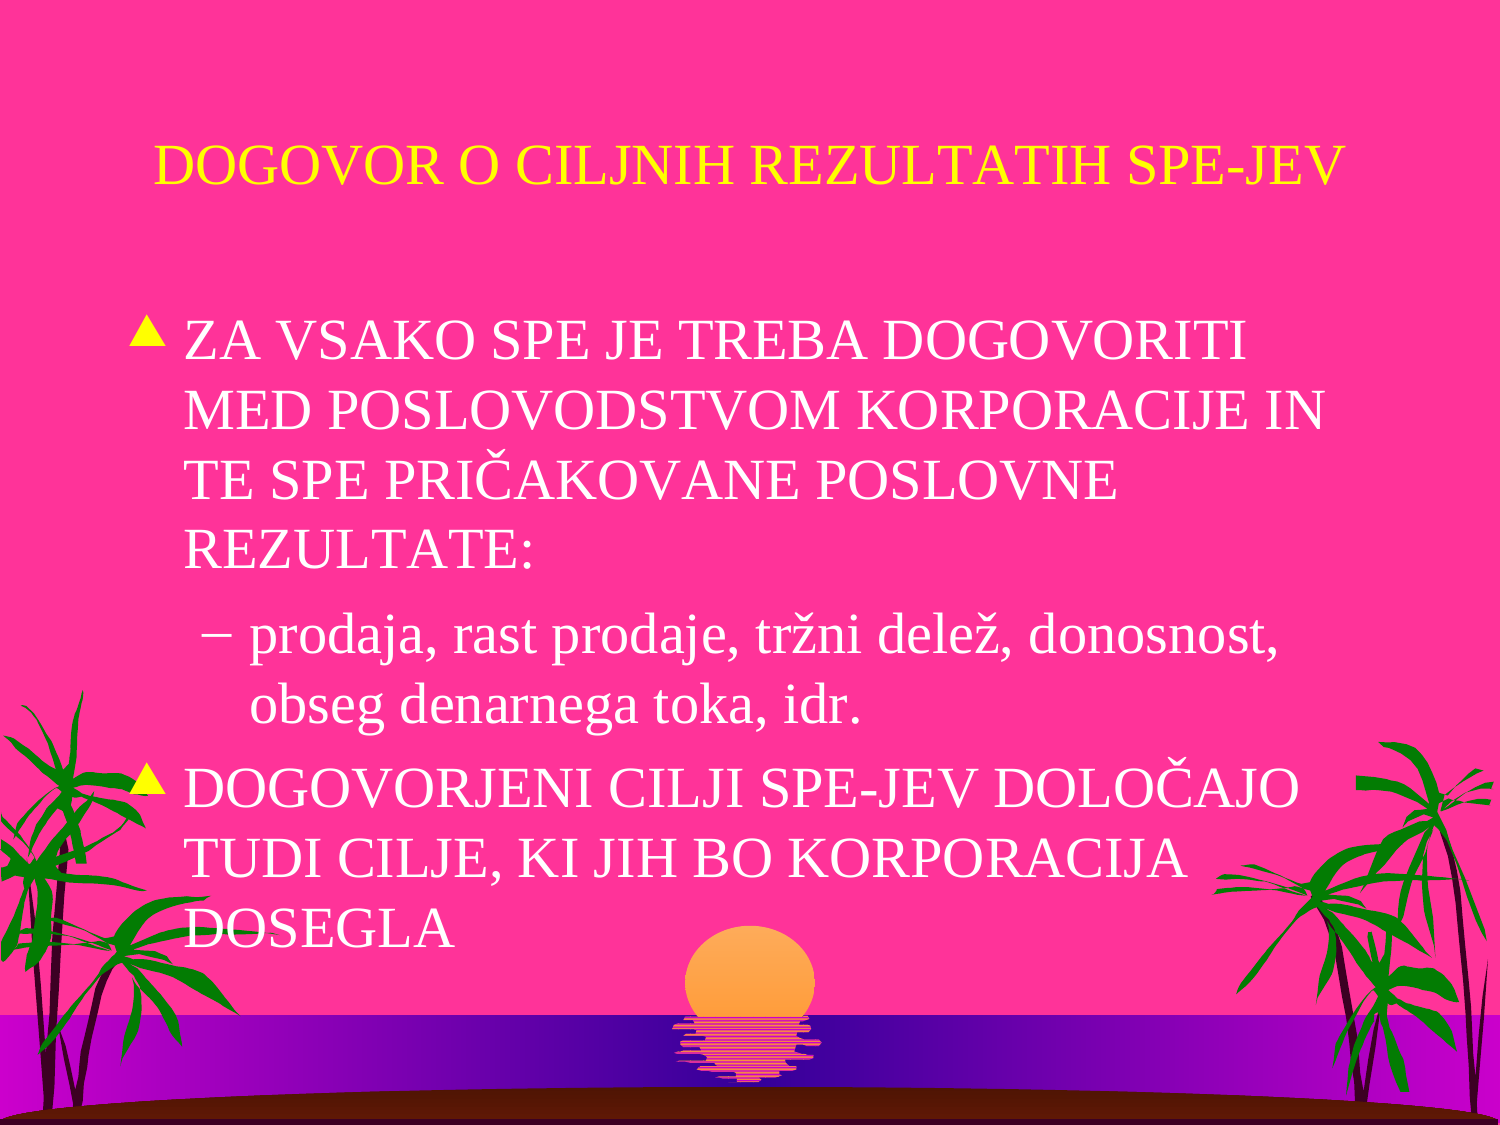

# DOGOVOR O CILJNIH REZULTATIH SPE-JEV
ZA VSAKO SPE JE TREBA DOGOVORITI MED POSLOVODSTVOM KORPORACIJE IN TE SPE PRIČAKOVANE POSLOVNE REZULTATE:
prodaja, rast prodaje, tržni delež, donosnost, obseg denarnega toka, idr.
DOGOVORJENI CILJI SPE-JEV DOLOČAJO TUDI CILJE, KI JIH BO KORPORACIJA DOSEGLA